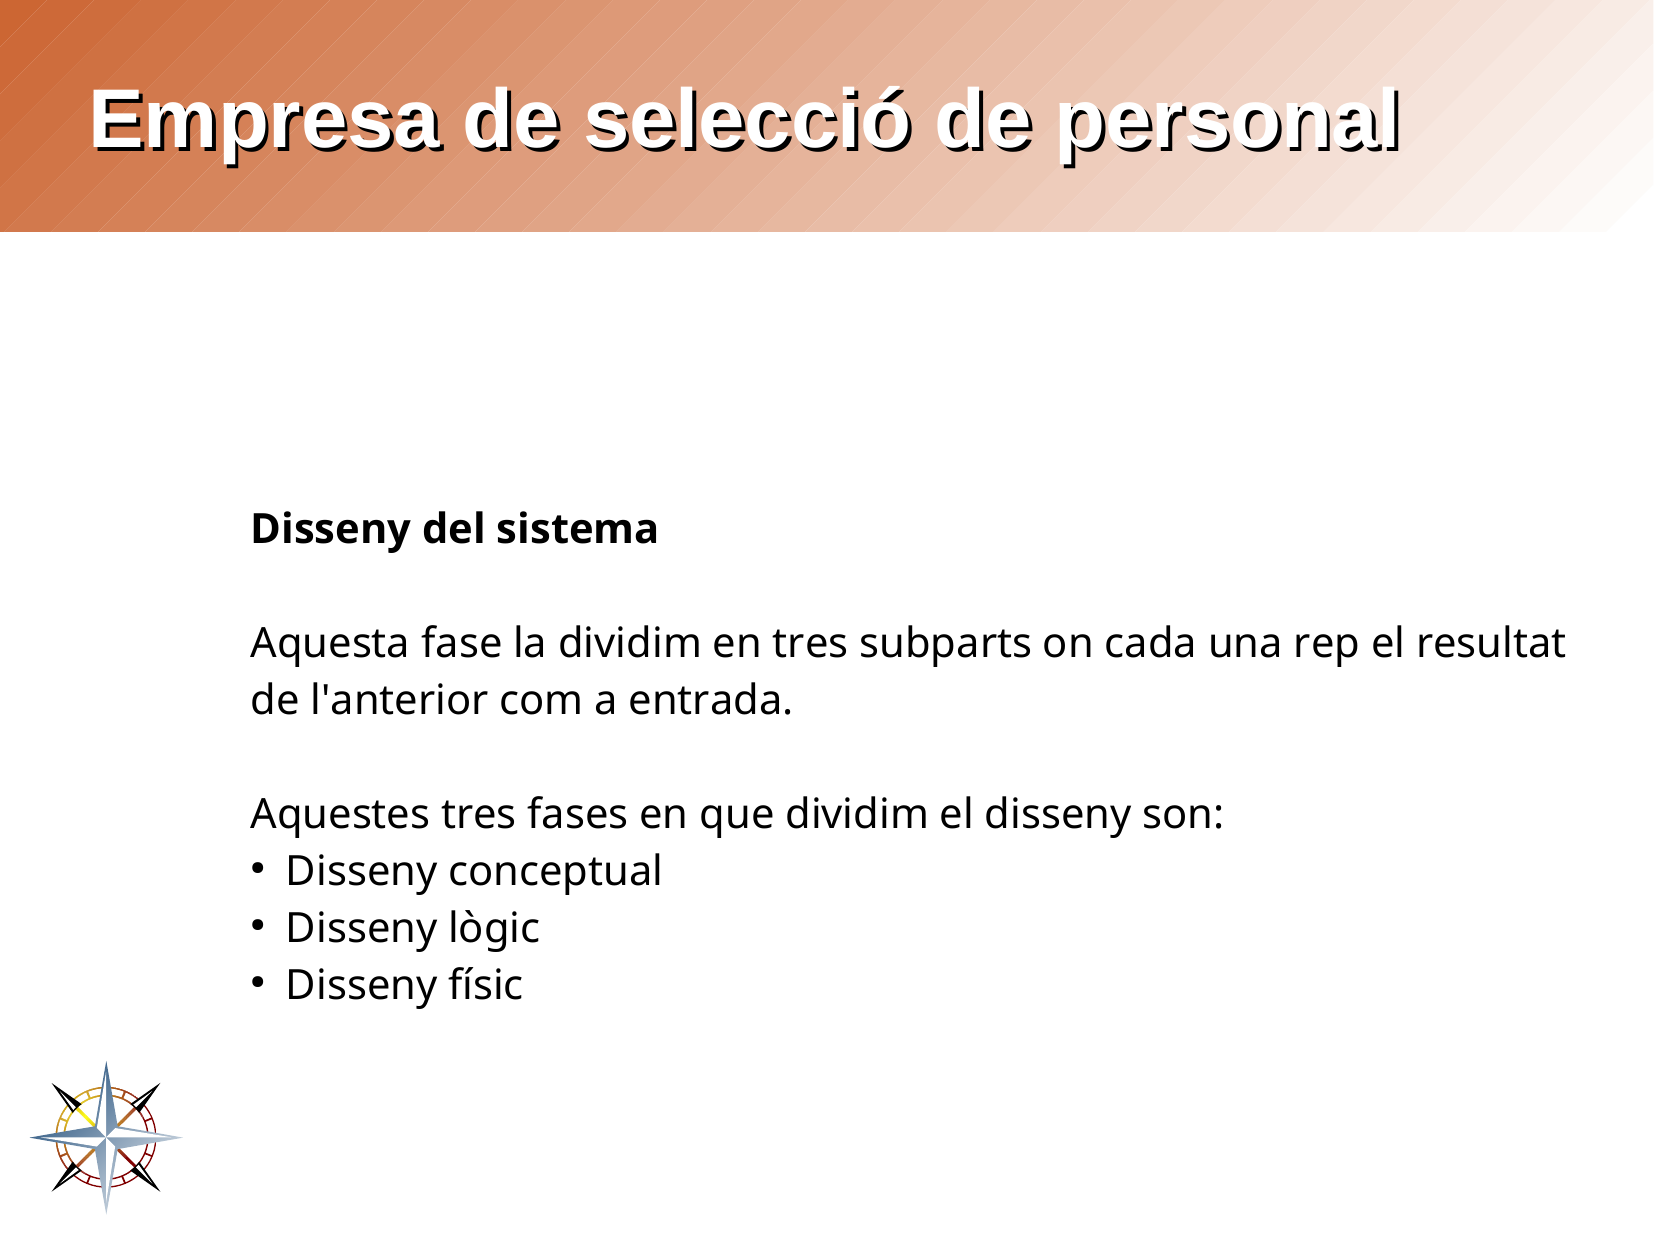

# Empresa de selecció de personal
Disseny del sistema
Aquesta fase la dividim en tres subparts on cada una rep el resultat de l'anterior com a entrada.
Aquestes tres fases en que dividim el disseny son:
Disseny conceptual
Disseny lògic
Disseny físic